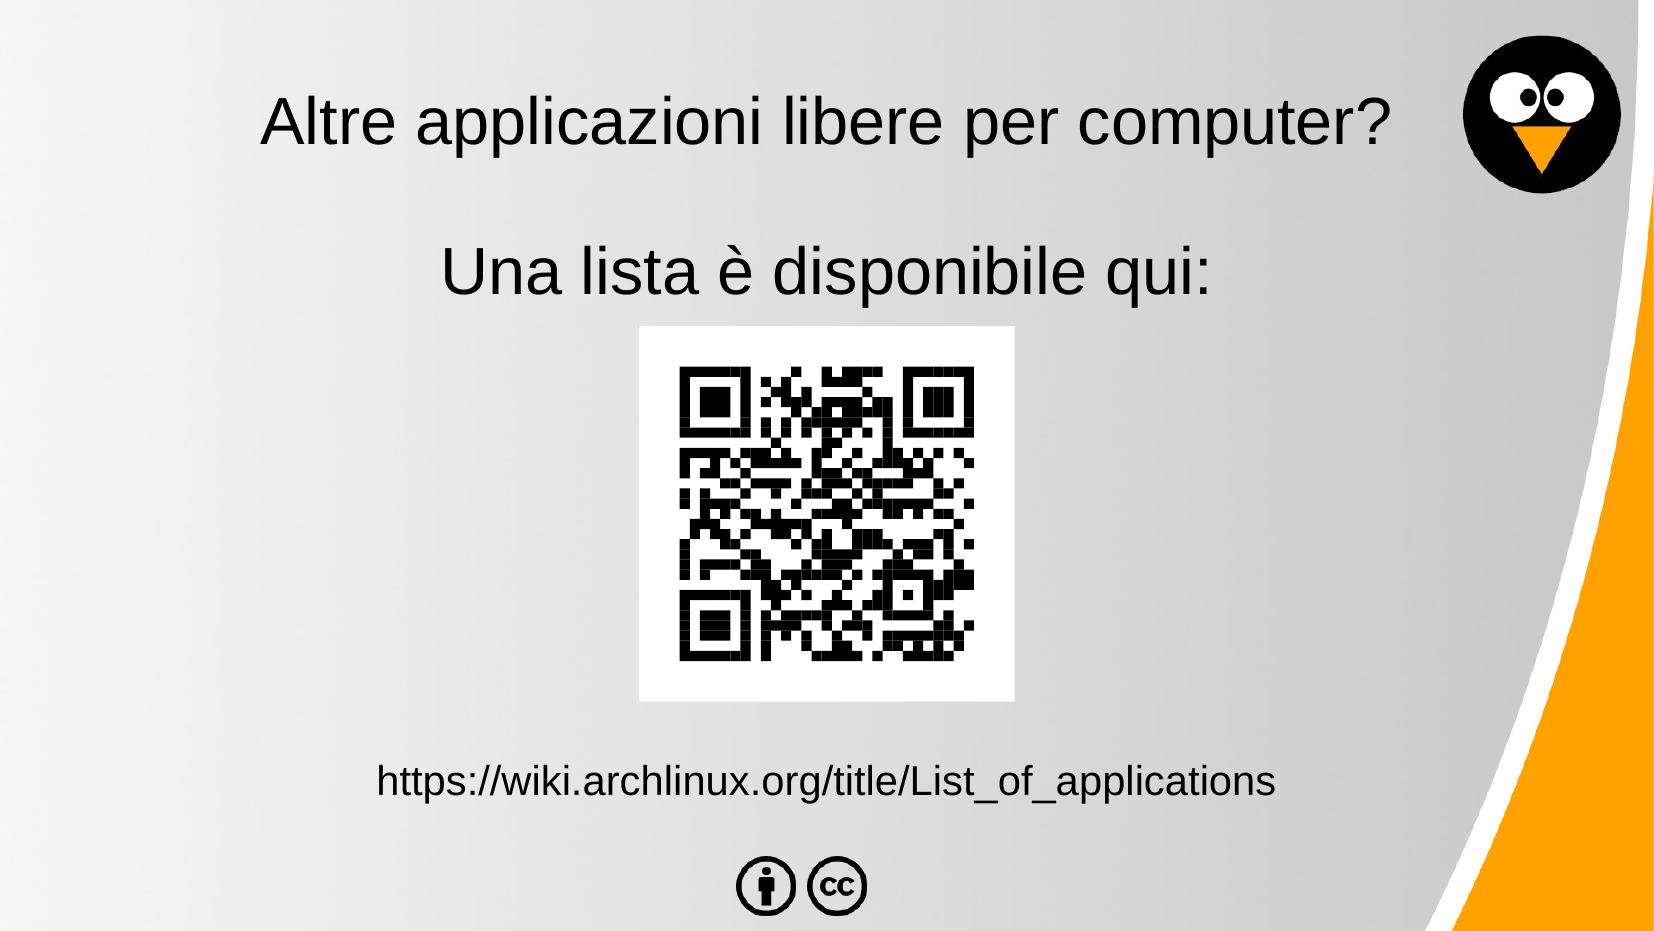

# Altre applicazioni libere per computer?
Una lista è disponibile qui:
https://wiki.archlinux.org/title/List_of_applications